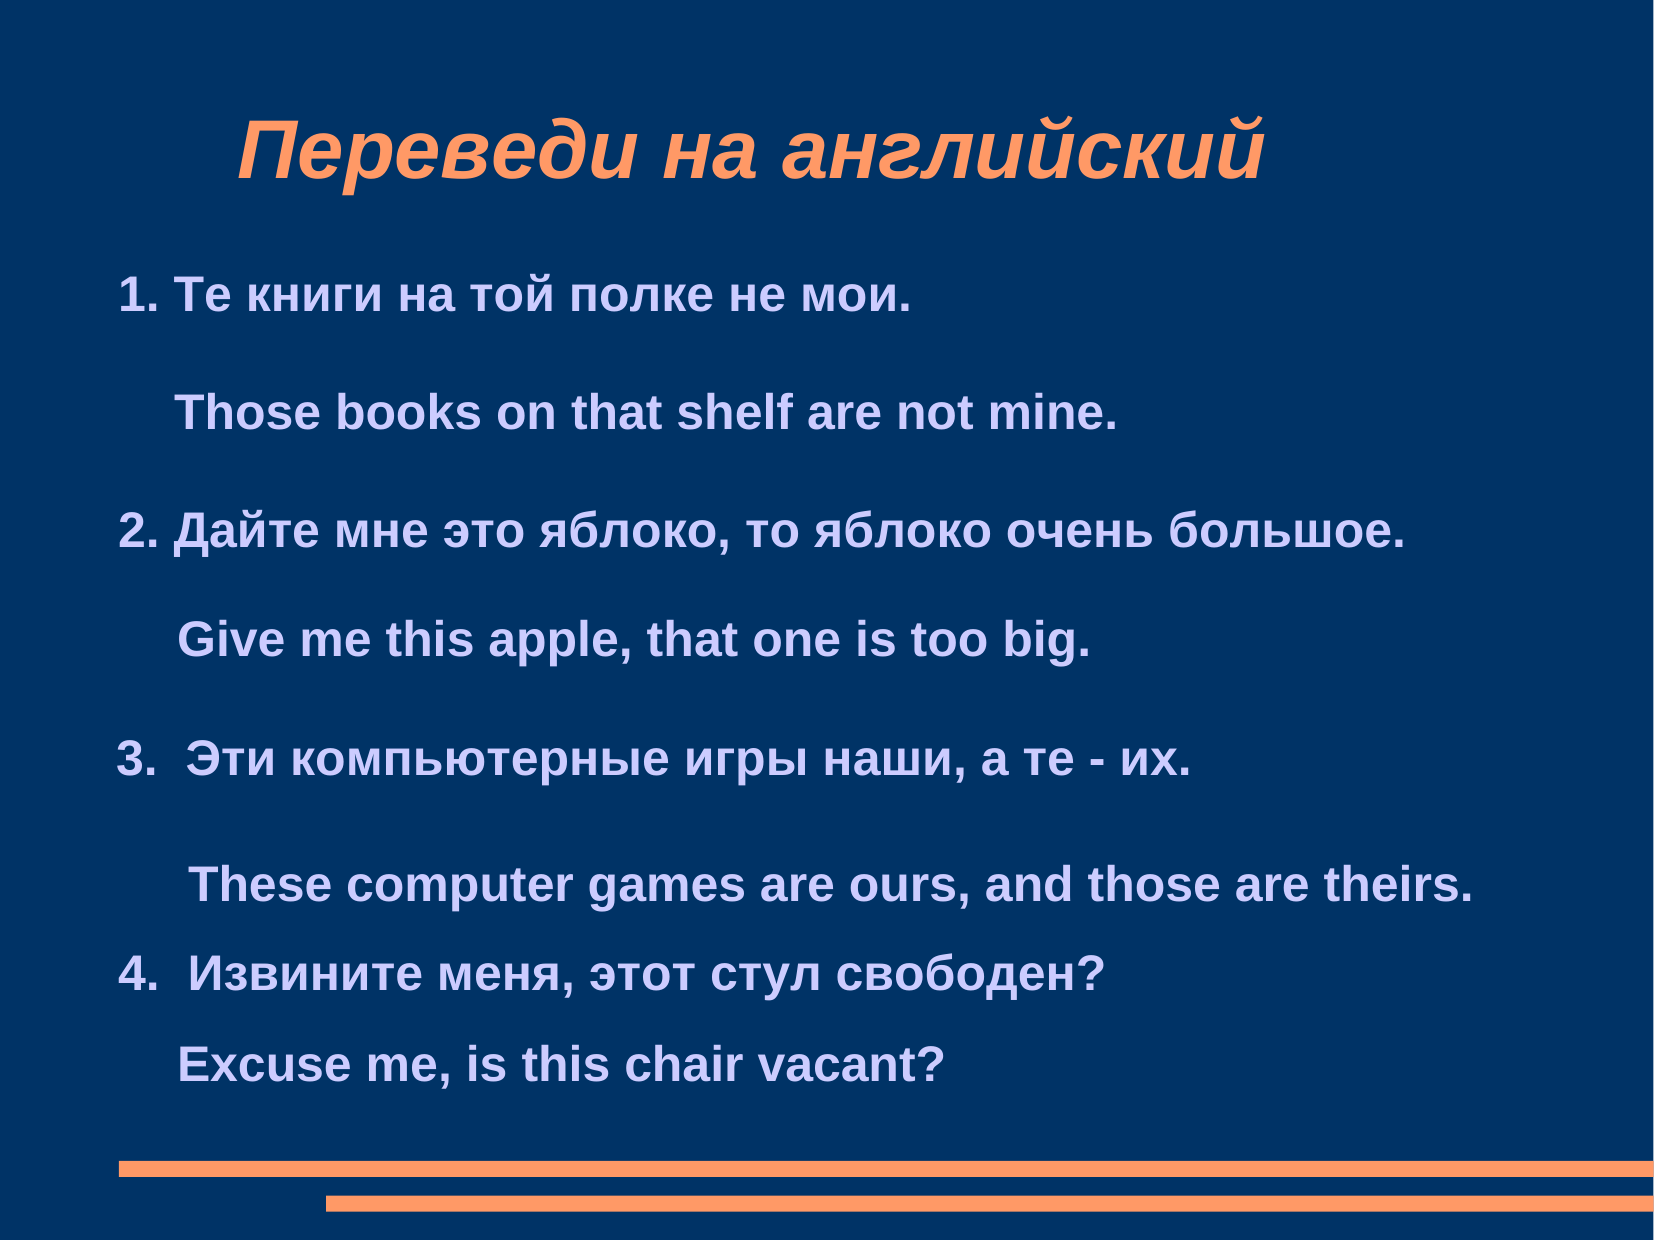

# Переведи на английский
1. Те книги на той полке не мои.
 Those books on that shelf are not mine.
2. Дайте мне это яблоко, то яблоко очень большое.
Give me this apple, that one is too big.
3. Эти компьютерные игры наши, а те - их.
 These computer games are ours, and those are theirs.
4. Извините меня, этот стул свободен?
Excuse me, is this chair vacant?